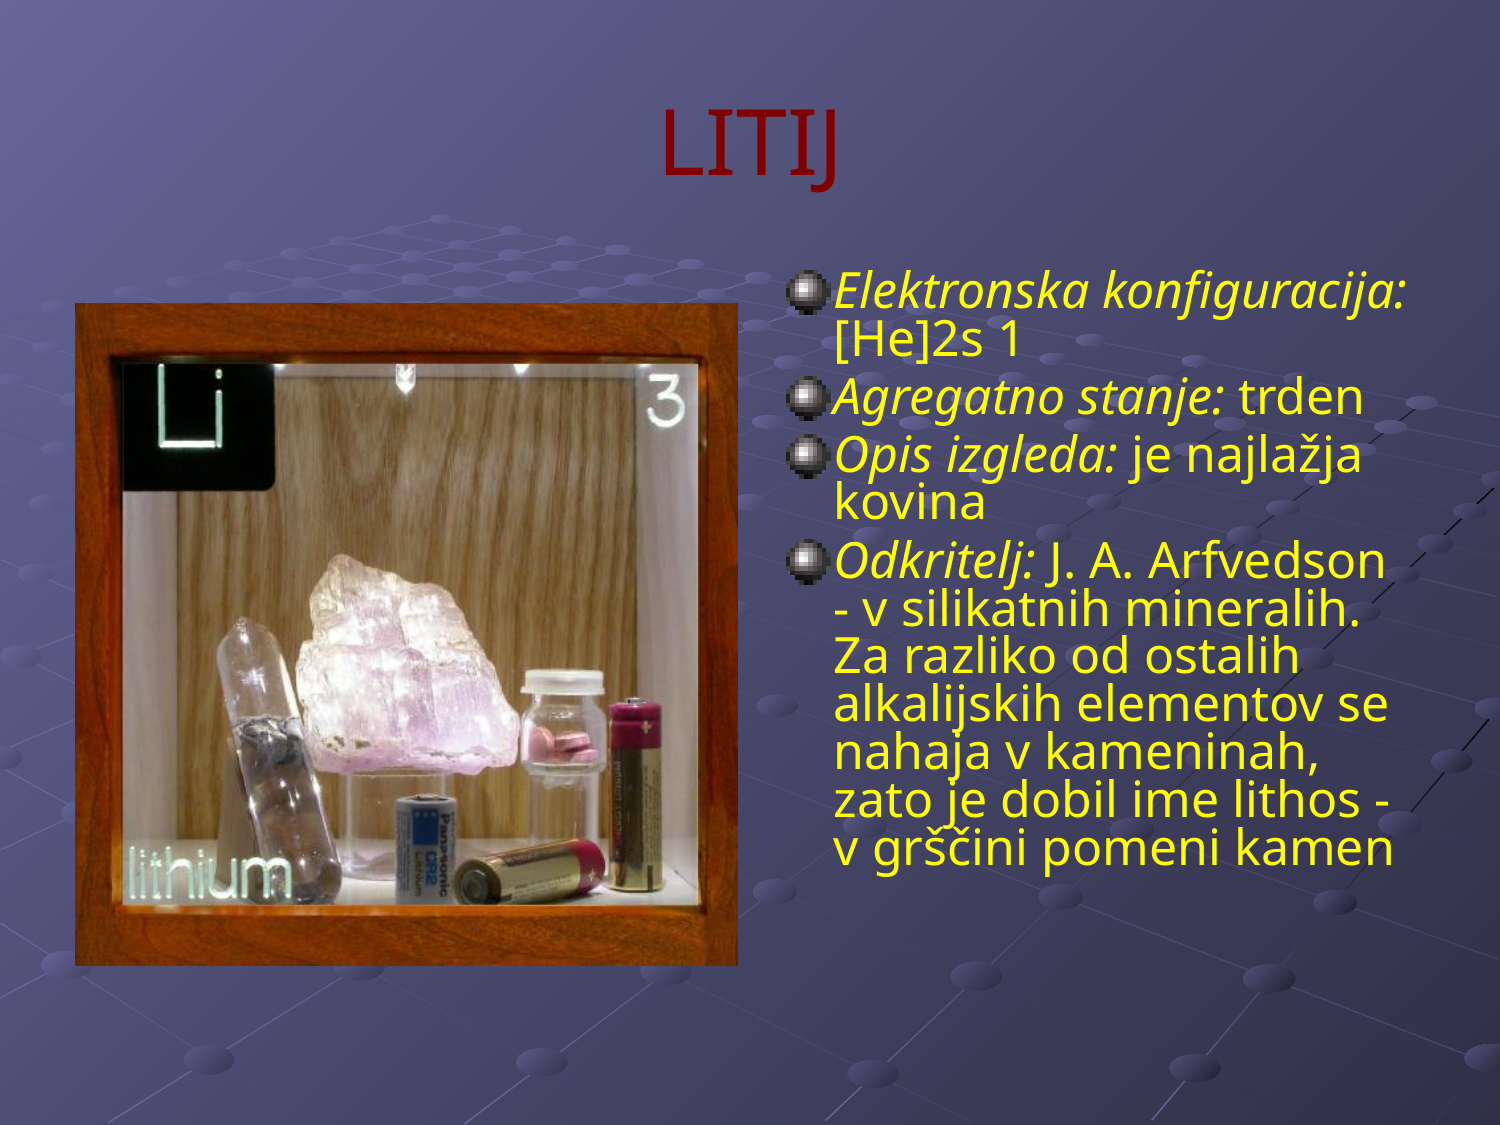

# LITIJ
Elektronska konfiguracija: [He]2s 1
Agregatno stanje: trden
Opis izgleda: je najlažja kovina
Odkritelj: J. A. Arfvedson - v silikatnih mineralih. Za razliko od ostalih alkalijskih elementov se nahaja v kameninah, zato je dobil ime lithos - v grščini pomeni kamen